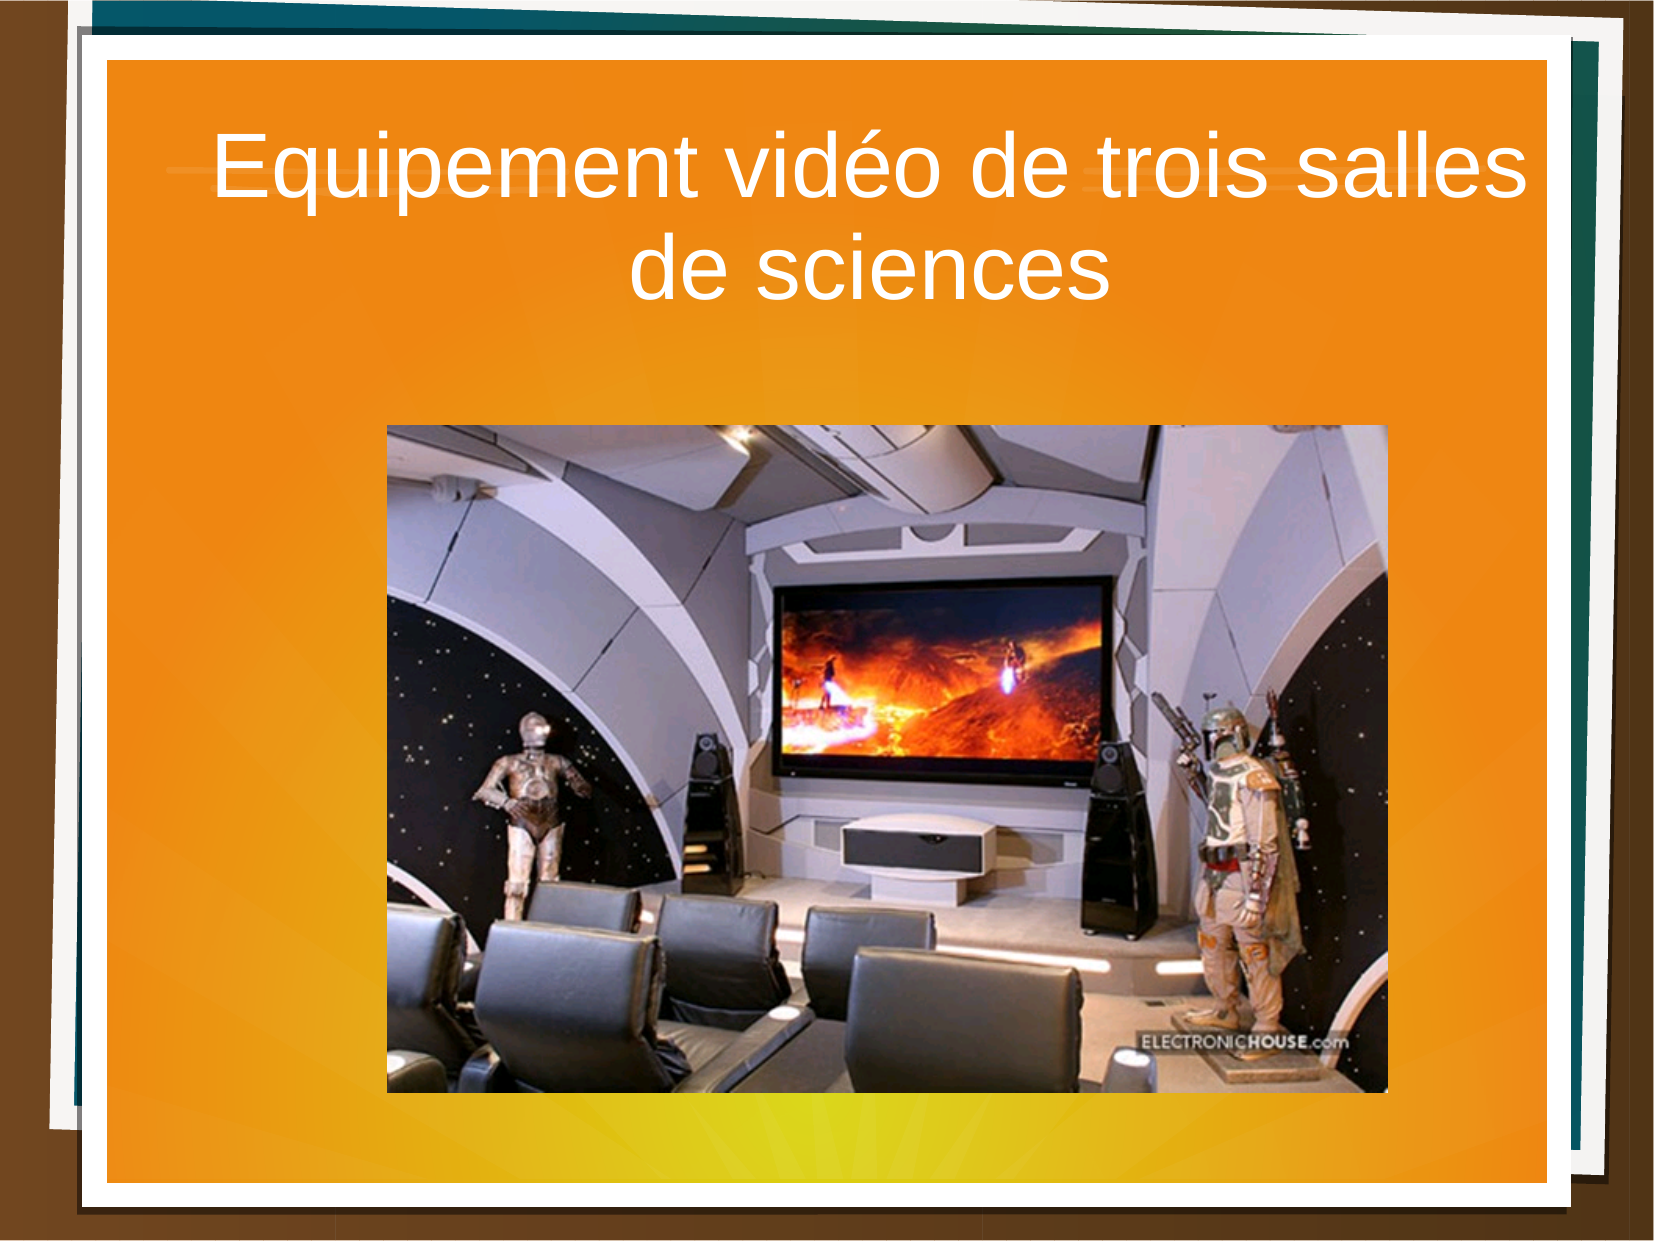

# Equipement vidéo de trois salles de sciences